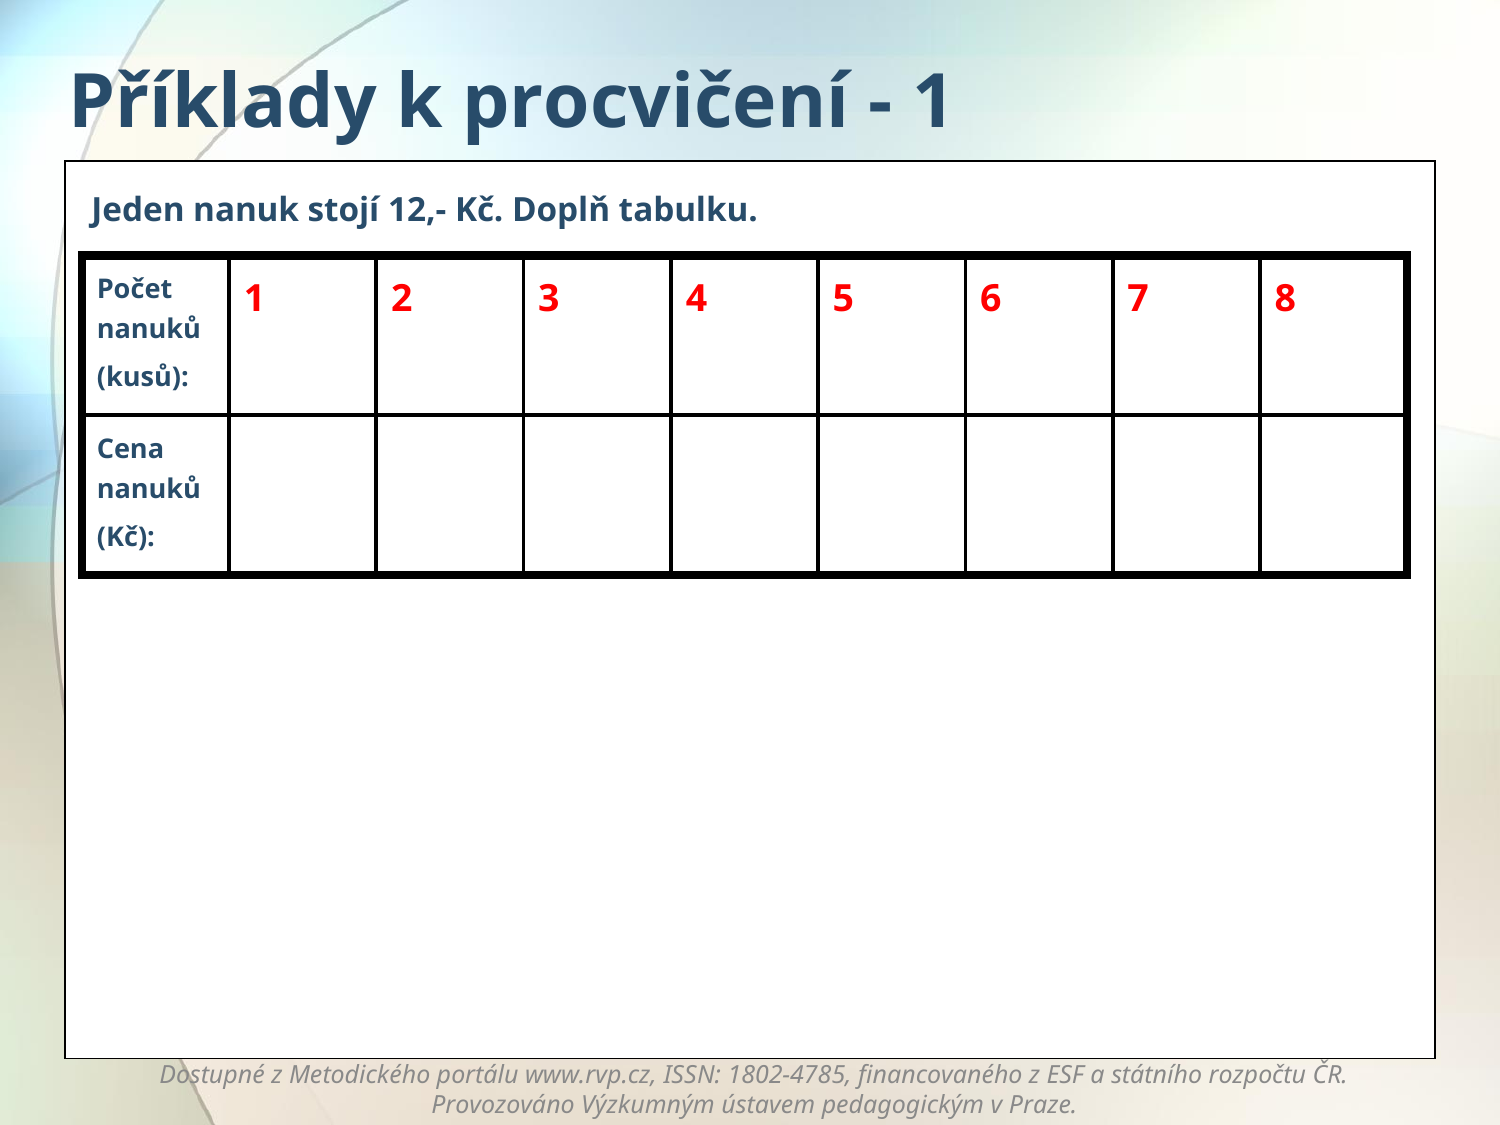

# Příklady k procvičení - 1
Jeden nanuk stojí 12,- Kč. Doplň tabulku.
| Počet nanuků (kusů): | 1 | 2 | 3 | 4 | 5 | 6 | 7 | 8 |
| --- | --- | --- | --- | --- | --- | --- | --- | --- |
| Cena nanuků (Kč): | | | | | | | | |